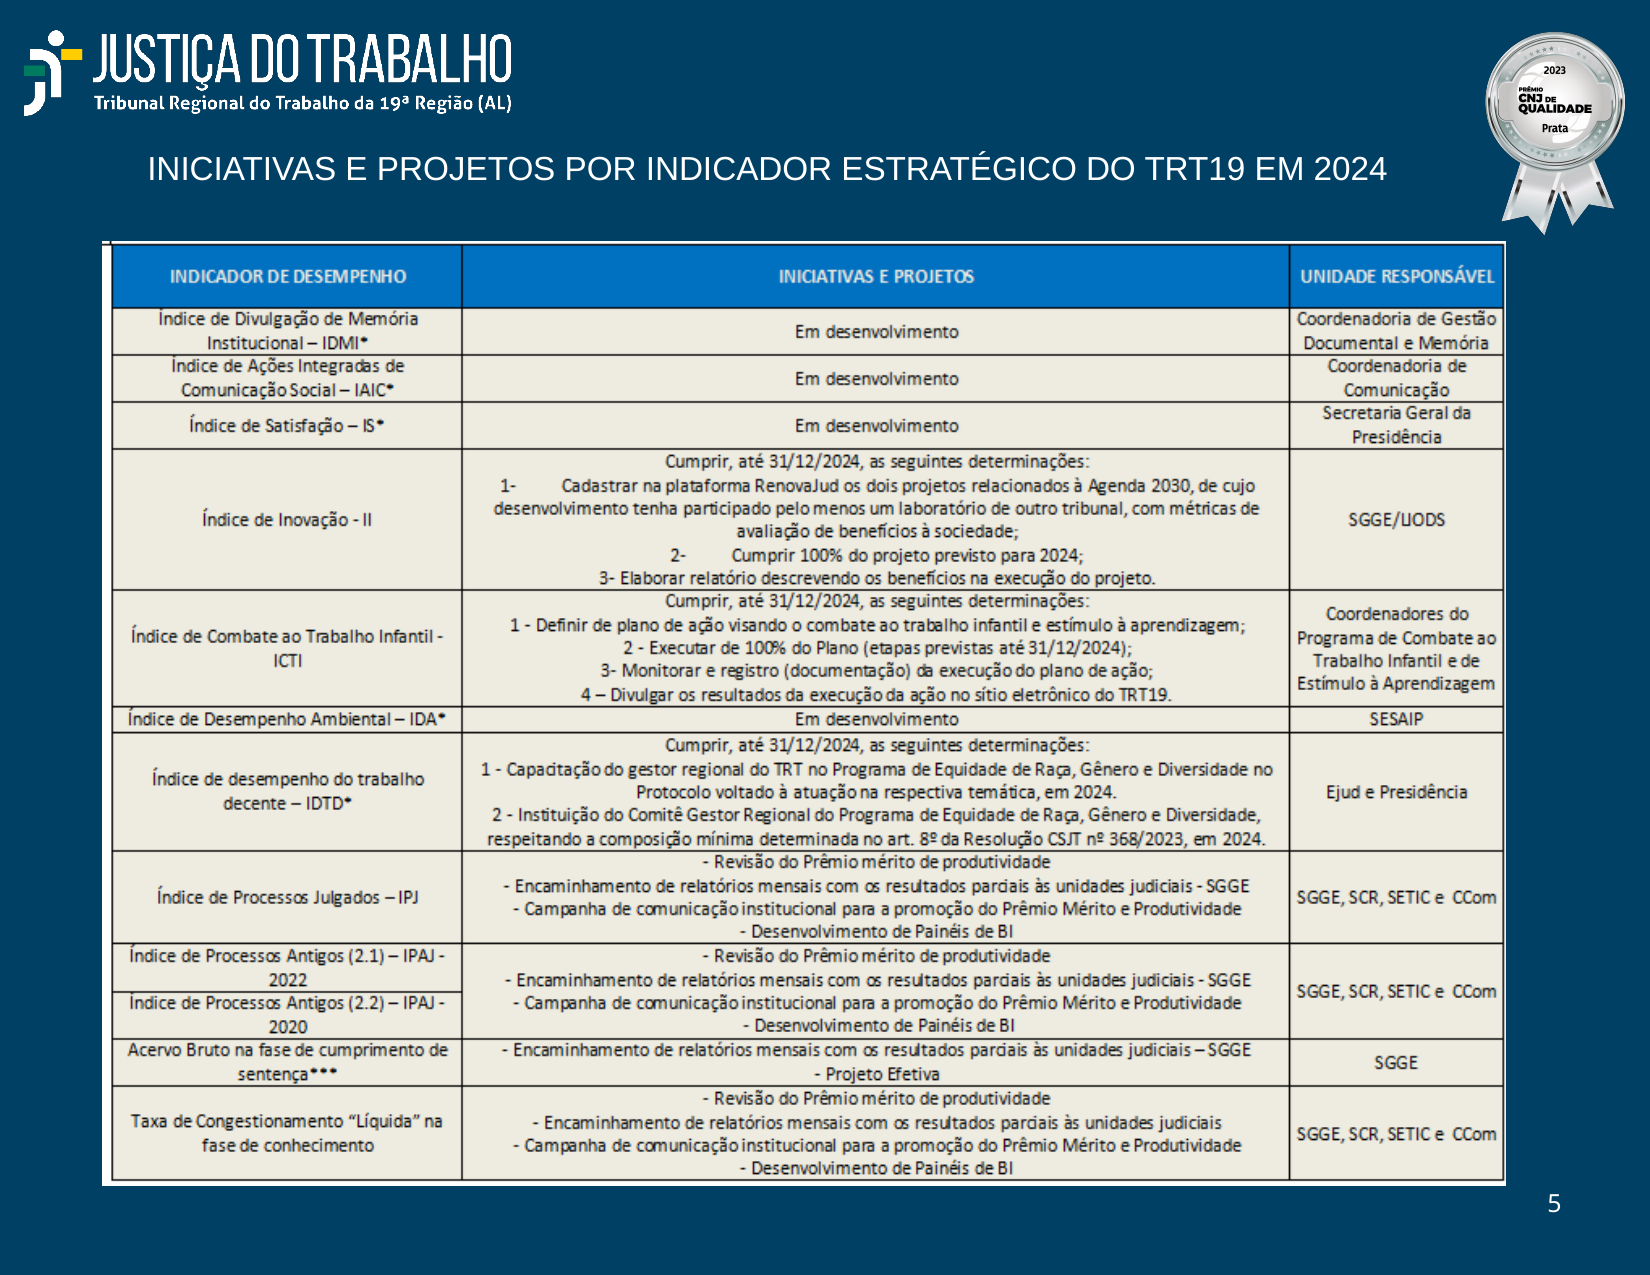

INICIATIVAS E PROJETOS POR INDICADOR ESTRATÉGICO DO TRT19 EM 2024